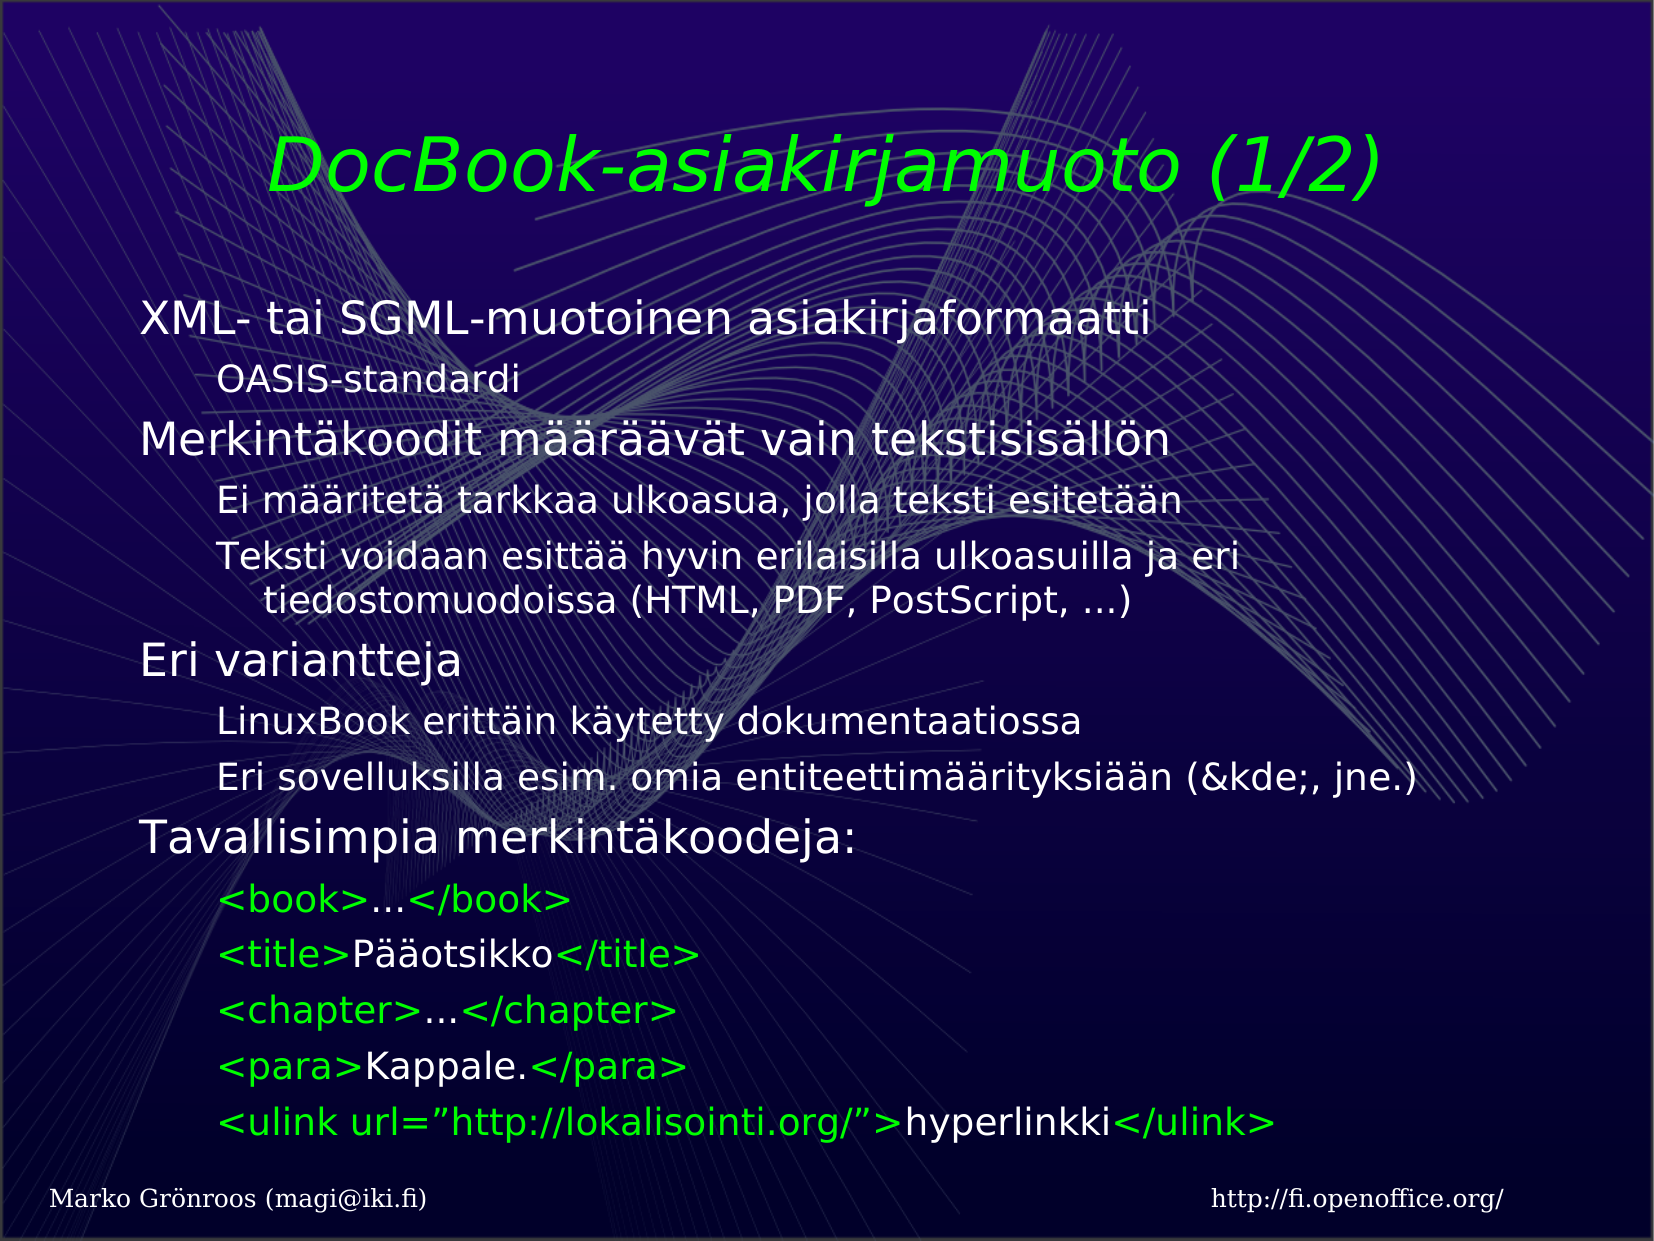

# DocBook-asiakirjamuoto (1/2)
XML- tai SGML-muotoinen asiakirjaformaatti
OASIS-standardi
Merkintäkoodit määräävät vain tekstisisällön
Ei määritetä tarkkaa ulkoasua, jolla teksti esitetään
Teksti voidaan esittää hyvin erilaisilla ulkoasuilla ja eri tiedostomuodoissa (HTML, PDF, PostScript, ...)
Eri variantteja
LinuxBook erittäin käytetty dokumentaatiossa
Eri sovelluksilla esim. omia entiteettimäärityksiään (&kde;, jne.)
Tavallisimpia merkintäkoodeja:
<book>...</book>
<title>Pääotsikko</title>
<chapter>...</chapter>
<para>Kappale.</para>
<ulink url=”http://lokalisointi.org/”>hyperlinkki</ulink>